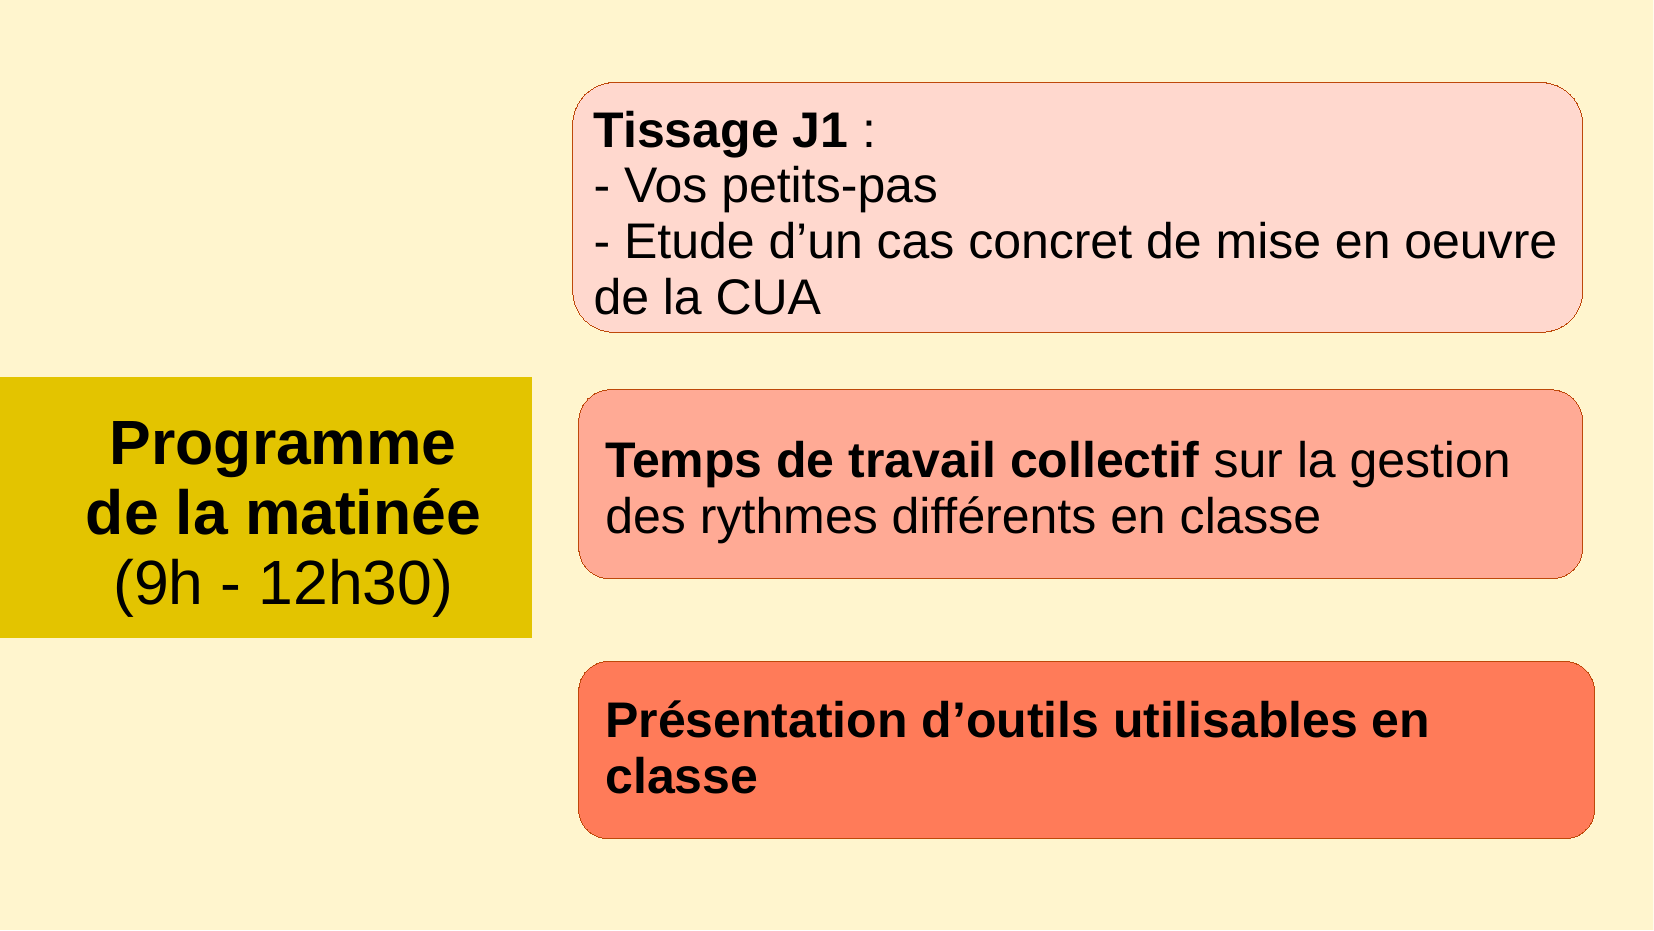

Tissage J1 :
- Vos petits-pas
- Etude d’un cas concret de mise en oeuvre de la CUA
Programme de la matinée
(9h - 12h30)
Temps de travail collectif sur la gestion des rythmes différents en classe
Présentation d’outils utilisables en classe